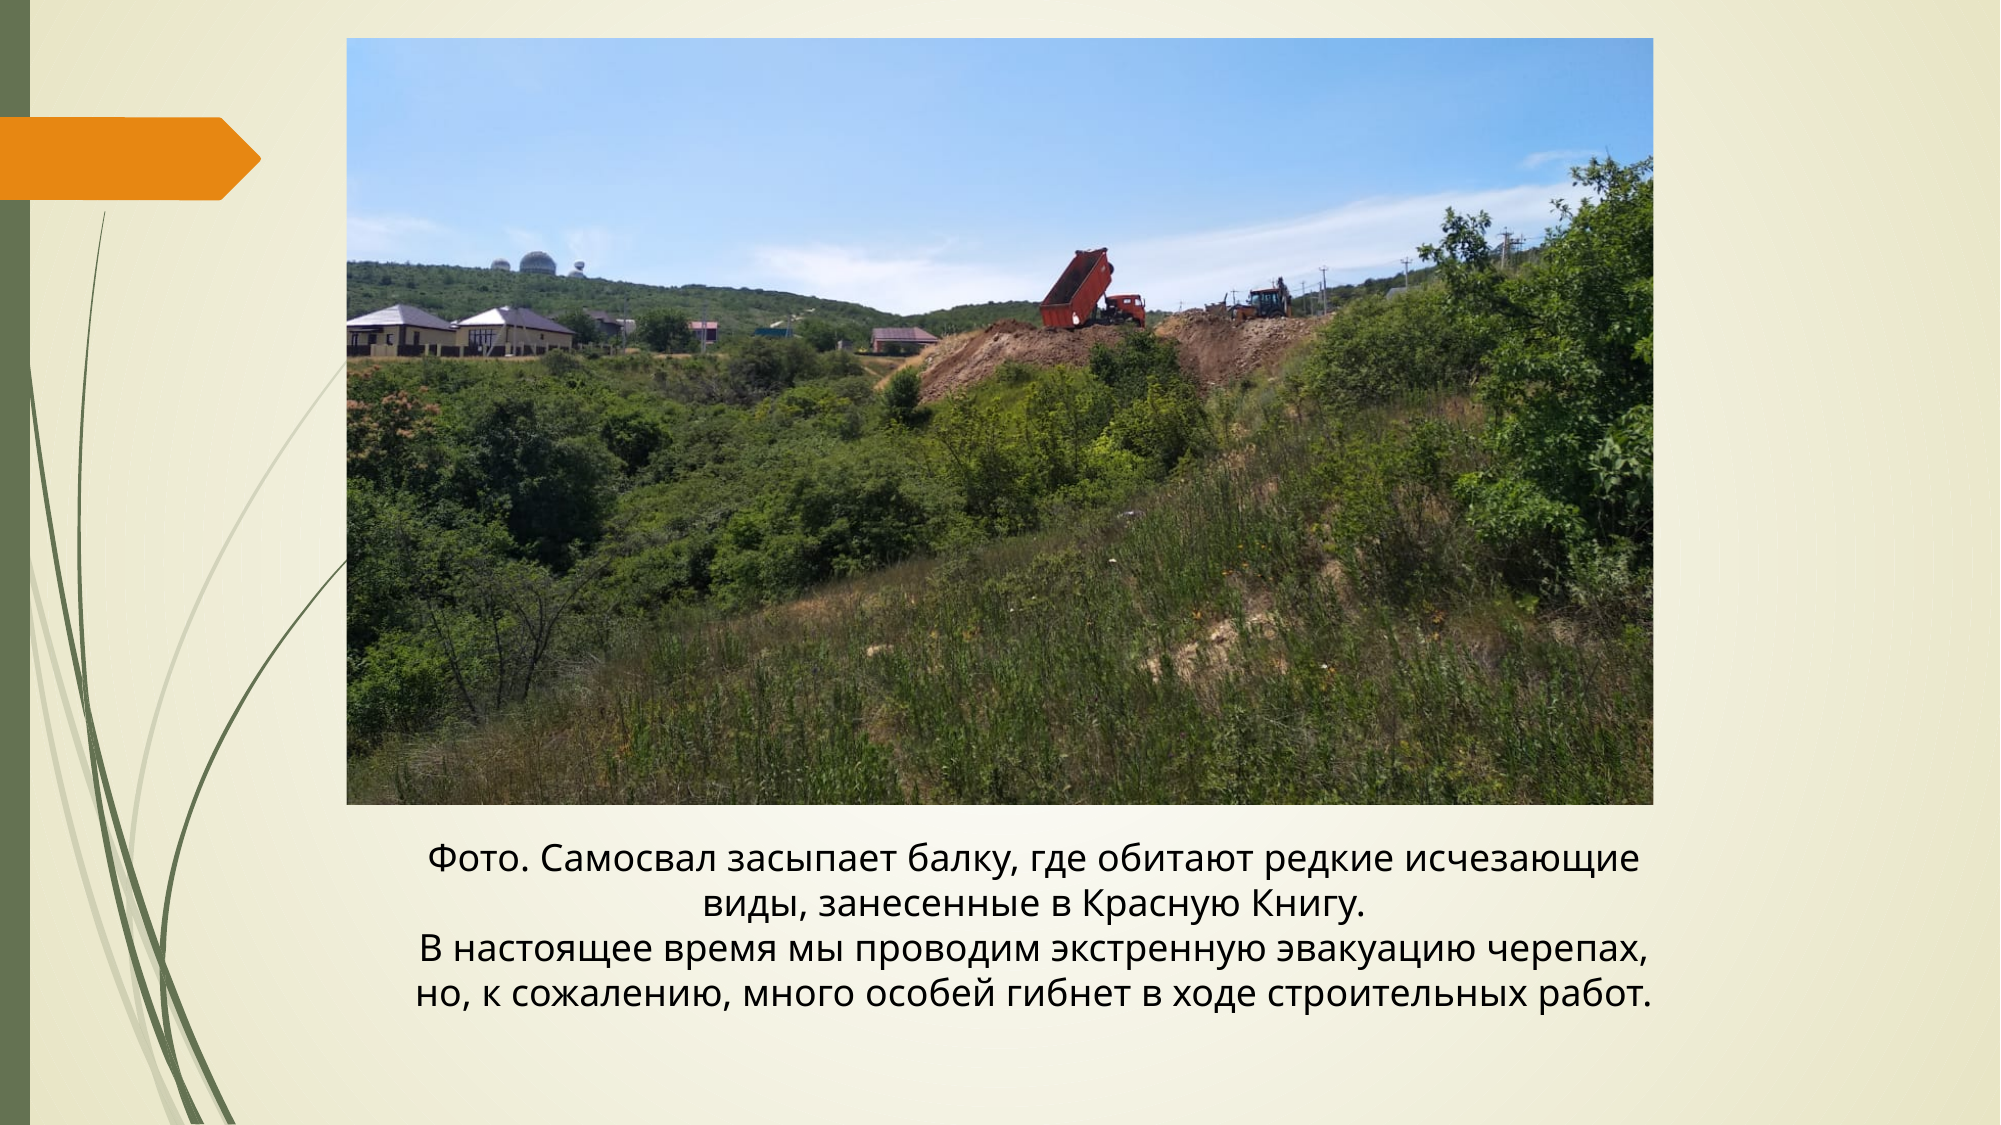

Фото. Самосвал засыпает балку, где обитают редкие исчезающие виды, занесенные в Красную Книгу.
В настоящее время мы проводим экстренную эвакуацию черепах, но, к сожалению, много особей гибнет в ходе строительных работ.